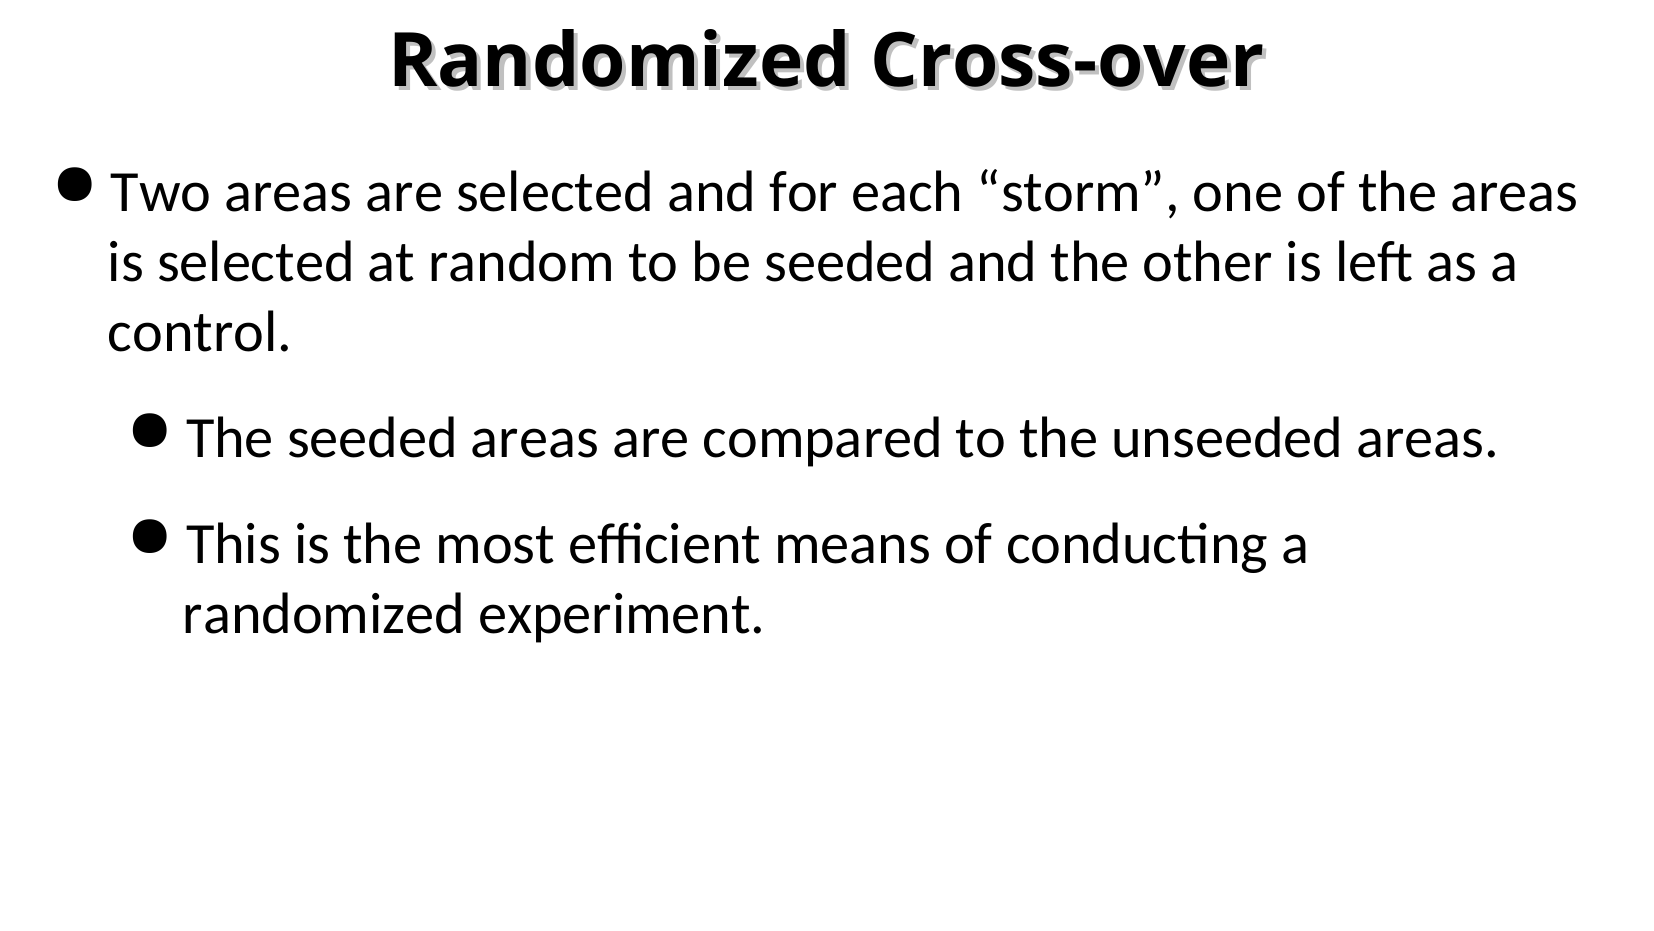

# Randomized Cross-over
 Two areas are selected and for each “storm”, one of the areas is selected at random to be seeded and the other is left as a control.
 The seeded areas are compared to the unseeded areas.
 This is the most efficient means of conducting a randomized experiment.